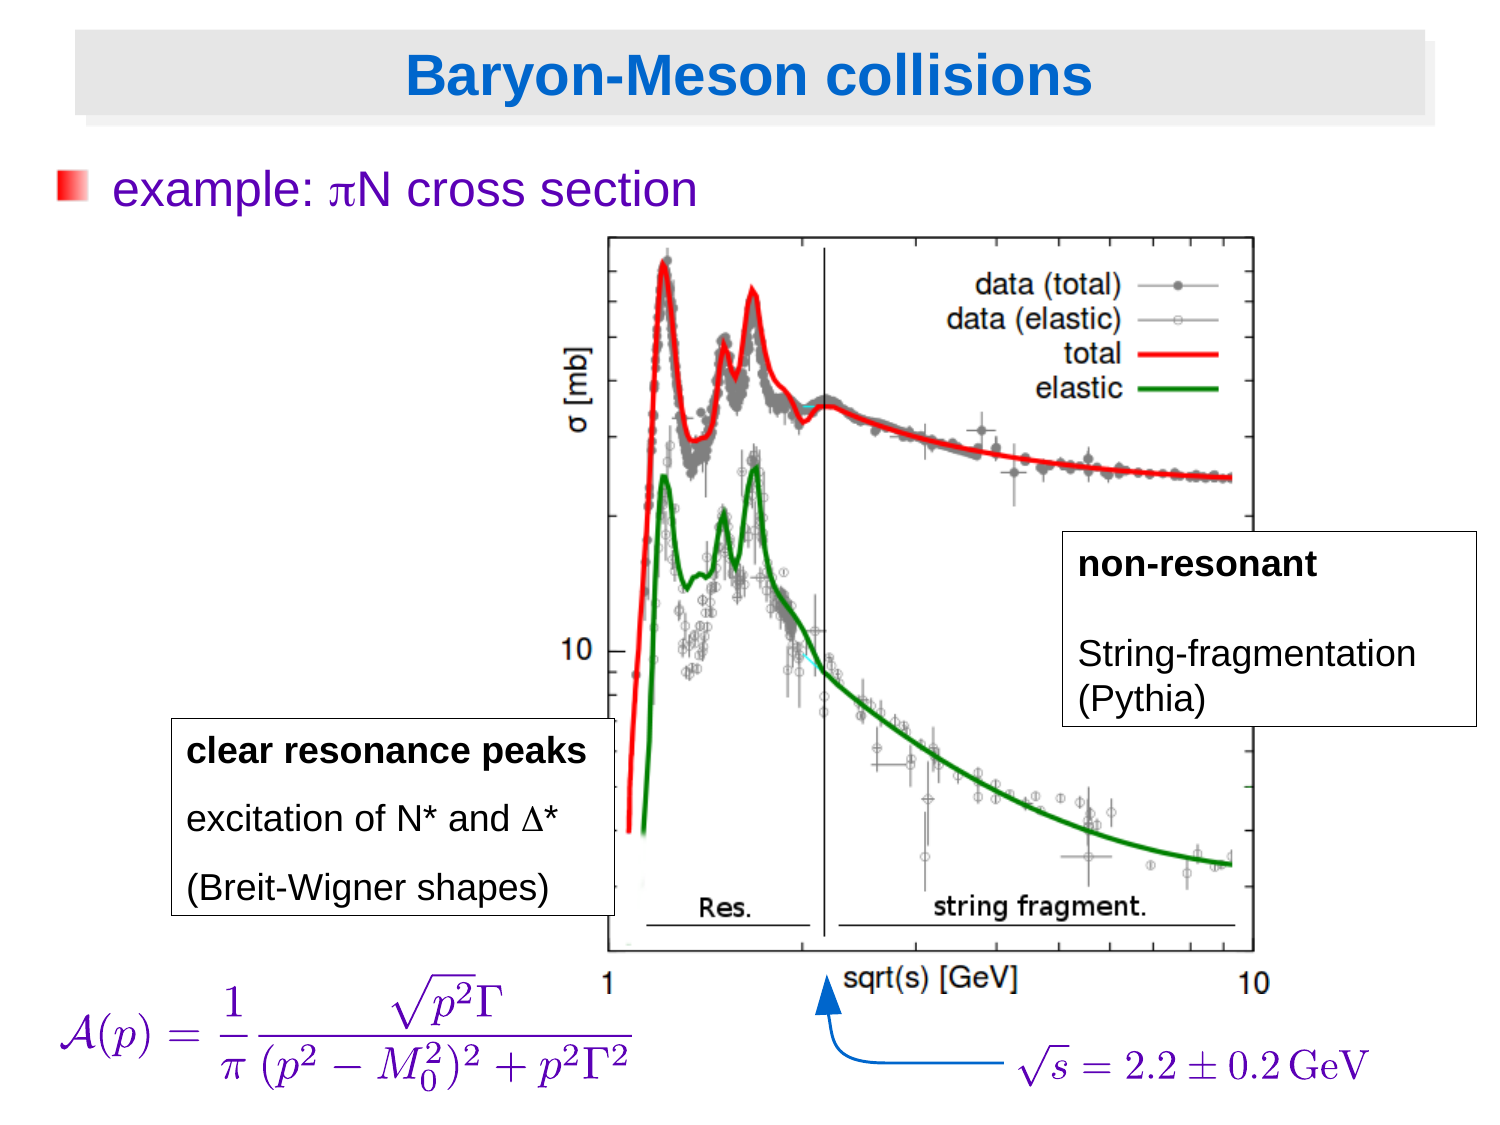

# Baryon-Meson collisions
example: pN cross section
non-resonant
String-fragmentation
(Pythia)
clear resonance peaks
excitation of N* and D*
(Breit-Wigner shapes)